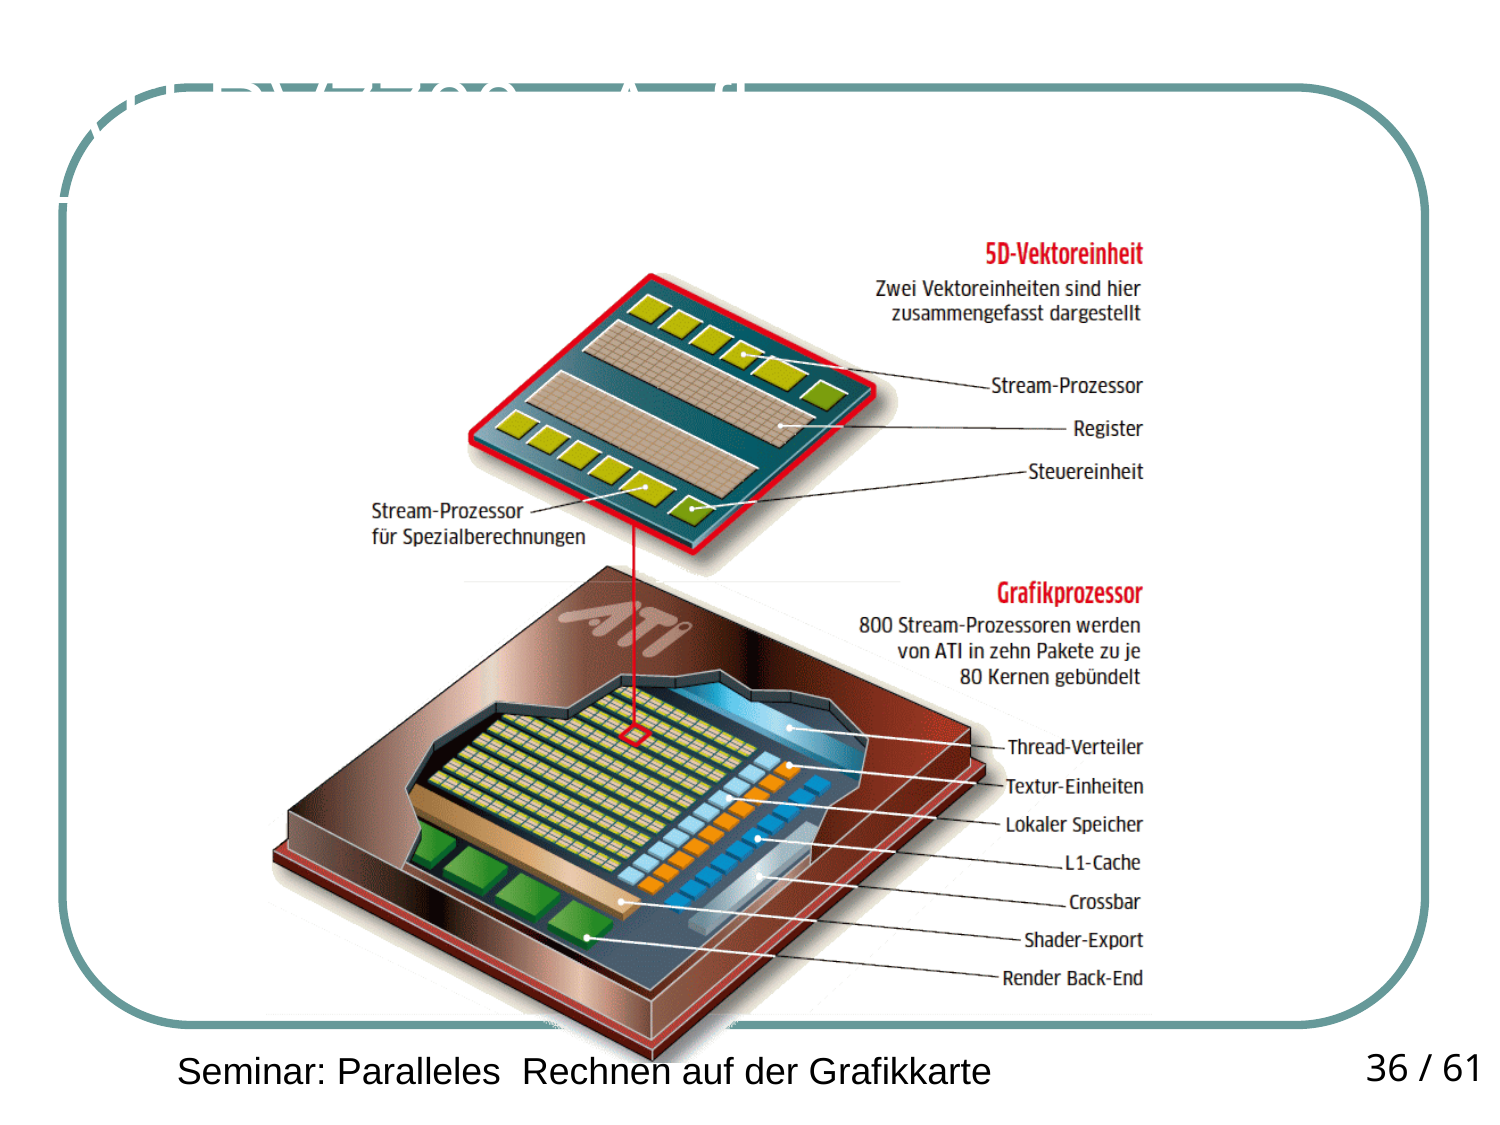

# ATI RV7700 - Aufbau
Seminar: Paralleles Rechnen auf der Grafikkarte
36